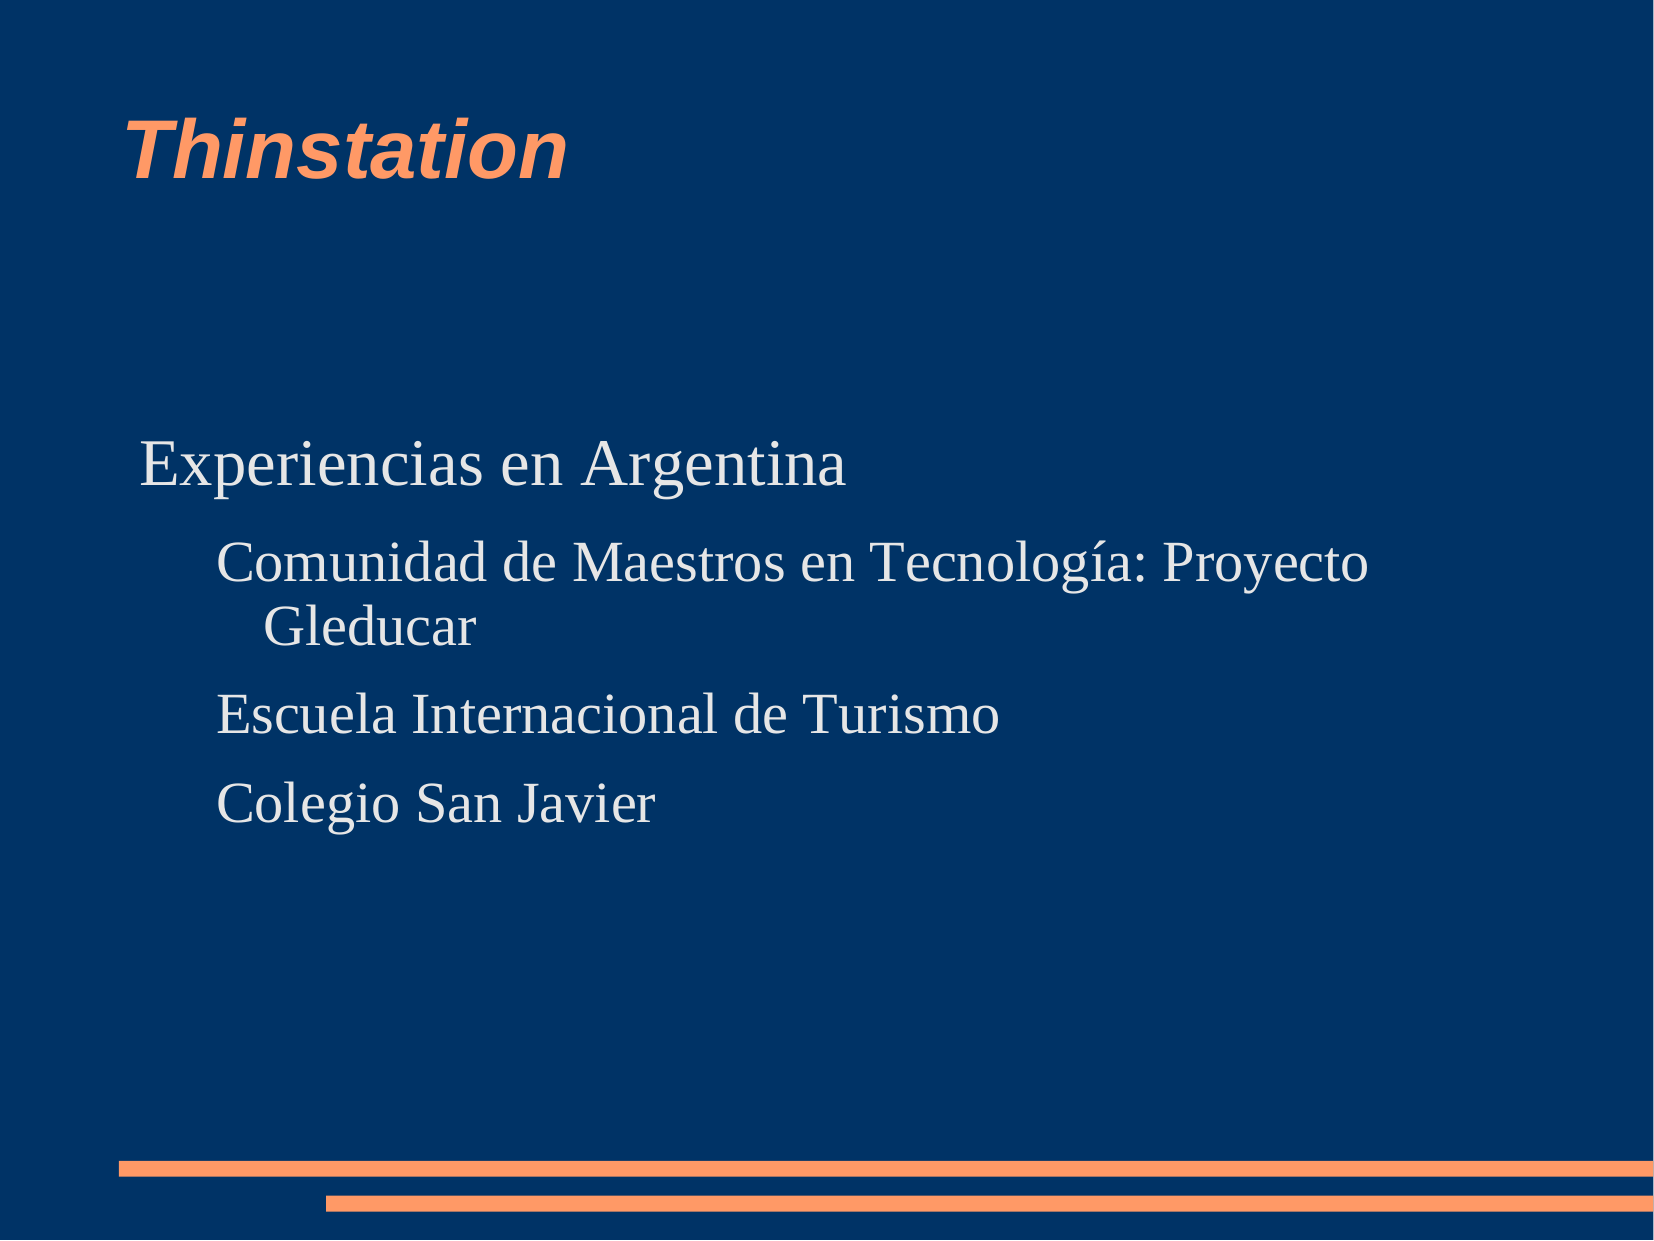

# Thinstation
Experiencias en Argentina
Comunidad de Maestros en Tecnología: Proyecto Gleducar
Escuela Internacional de Turismo
Colegio San Javier